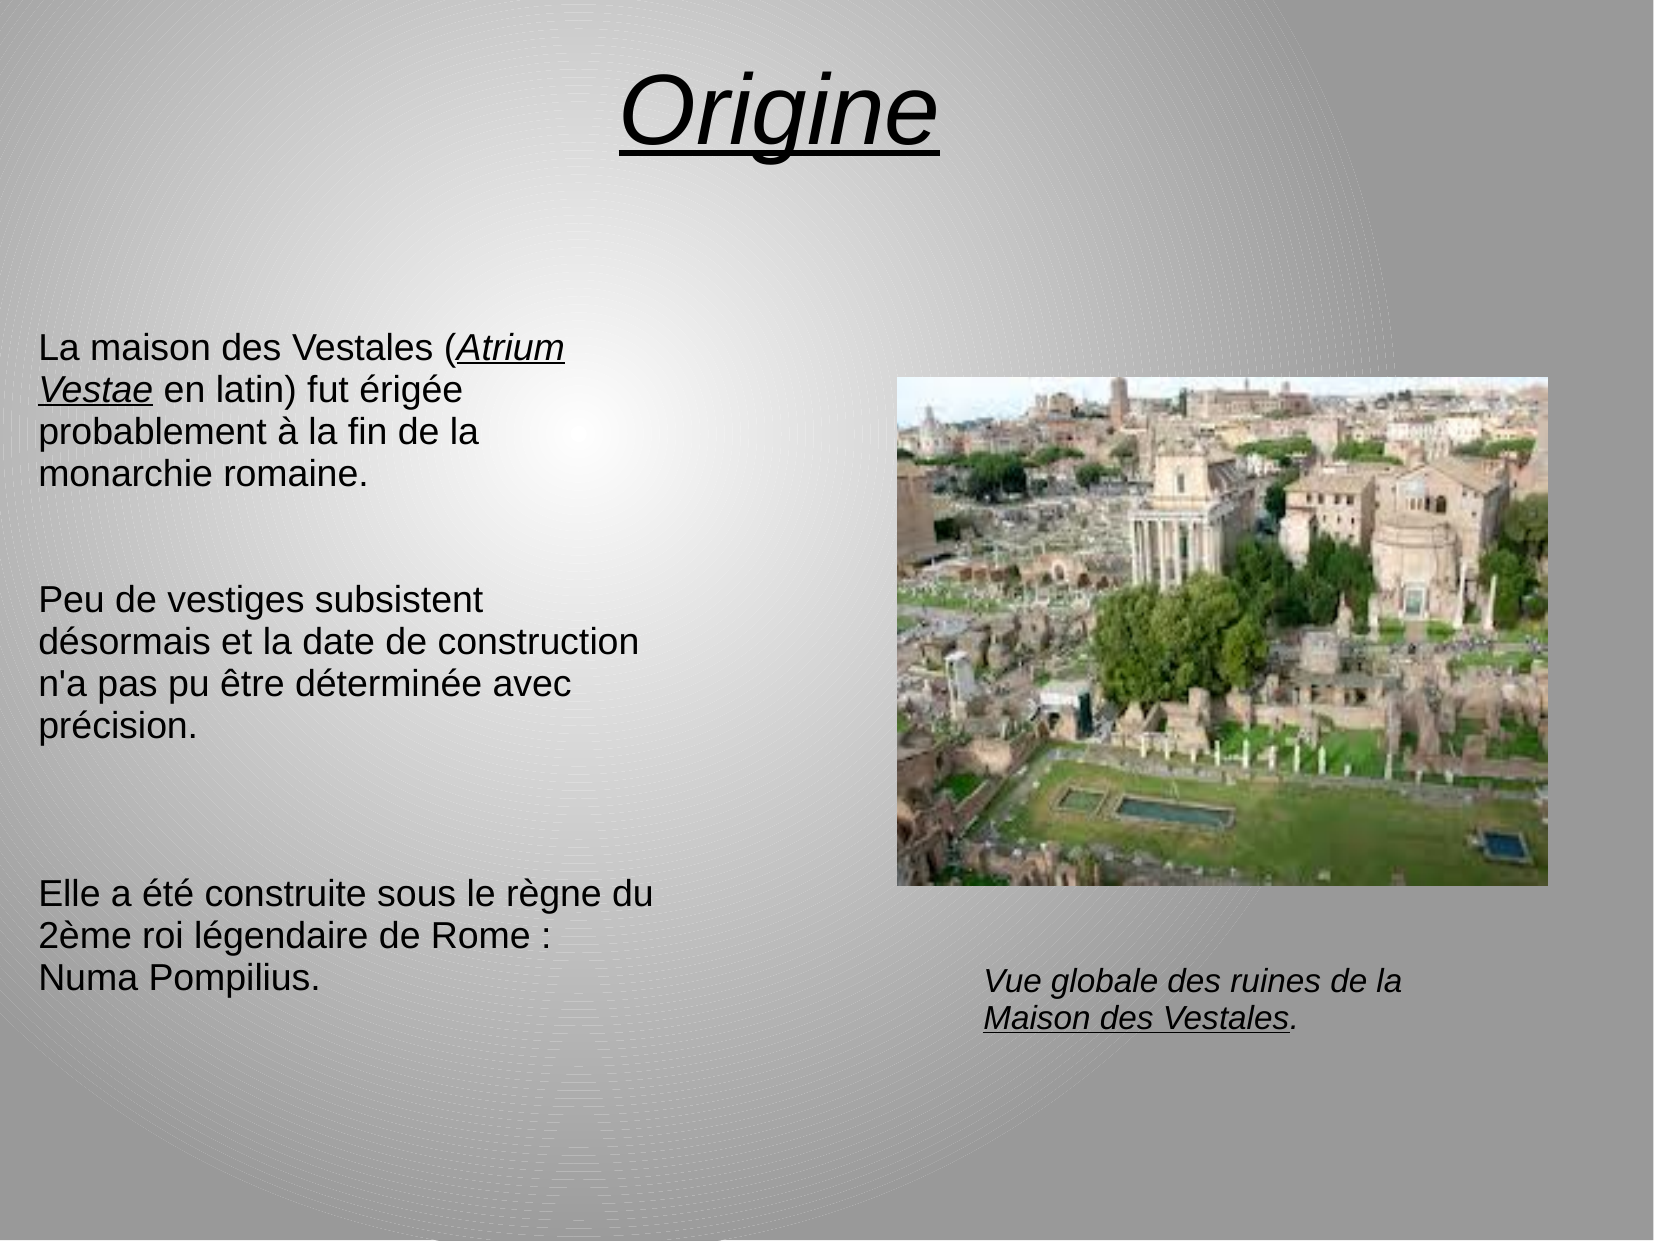

Origine
La maison des Vestales (Atrium Vestae en latin) fut érigée probablement à la fin de la monarchie romaine.
Peu de vestiges subsistent désormais et la date de construction n'a pas pu être déterminée avec précision.
Elle a été construite sous le règne du
2ème roi légendaire de Rome :
Numa Pompilius.
Vue globale des ruines de la Maison des Vestales.